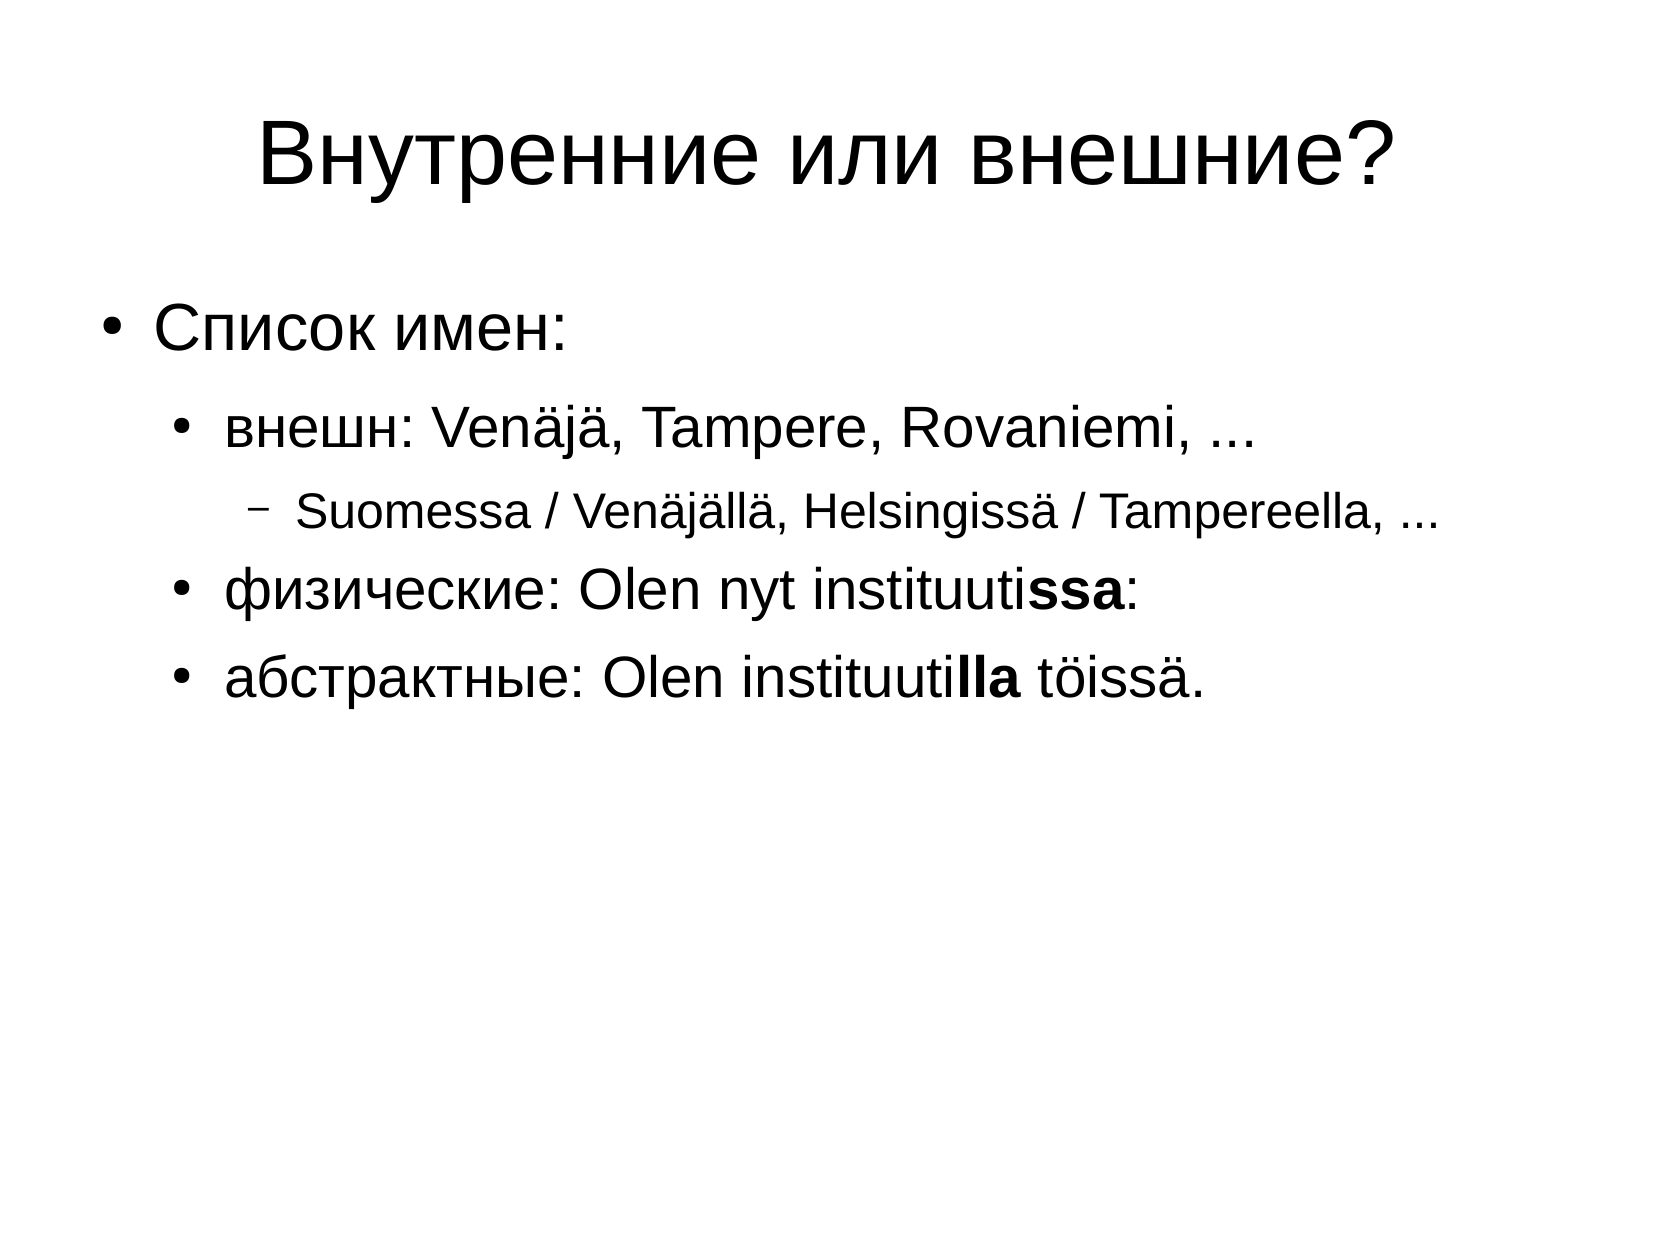

# Внутренние или внешние?
Список имен:
внешн: Venäjä, Tampere, Rovaniemi, ...
Suomessa / Venäjällä, Helsingissä / Tampereella, ...
физические: Olen nyt instituutissa:
абстрактные: Olen instituutilla töissä.